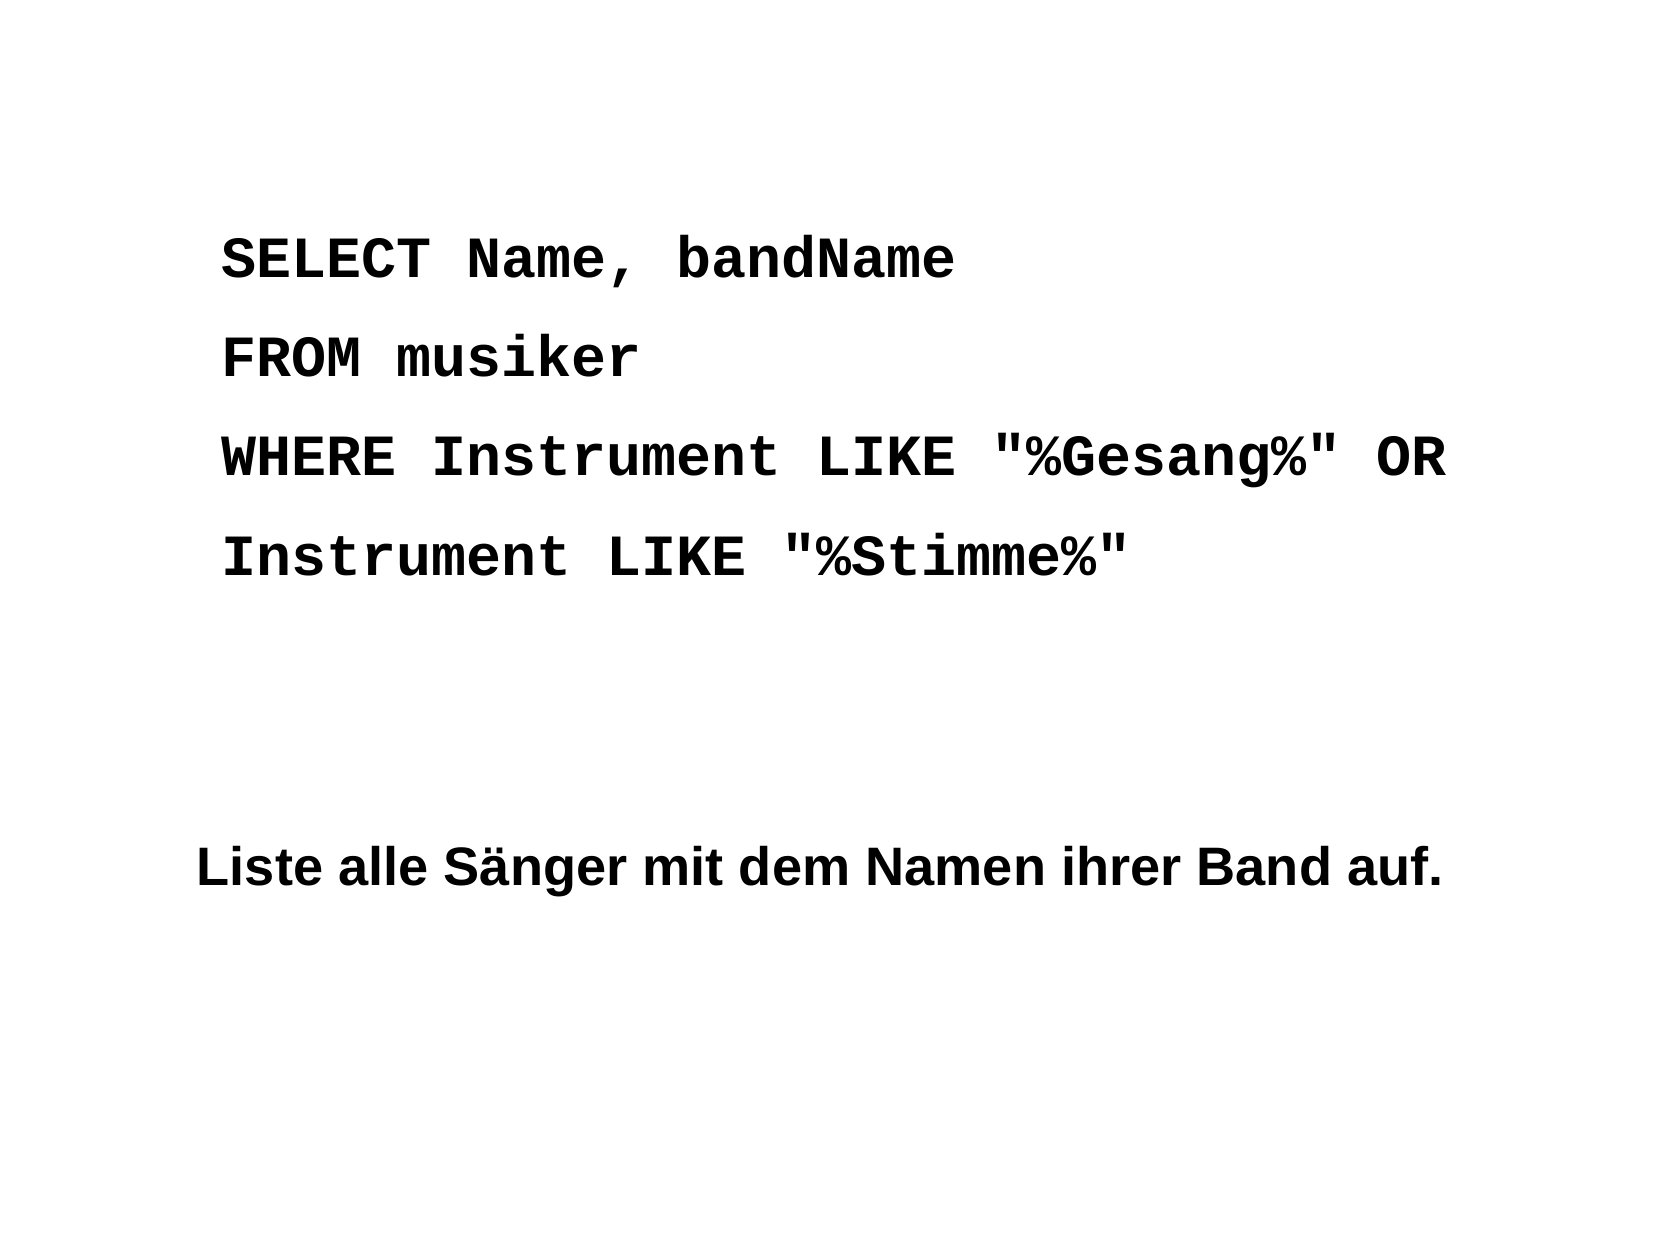

SELECT Name, bandName
FROM musiker
WHERE Instrument LIKE "%Gesang%" OR Instrument LIKE "%Stimme%"
# Liste alle Sänger mit dem Namen ihrer Band auf.